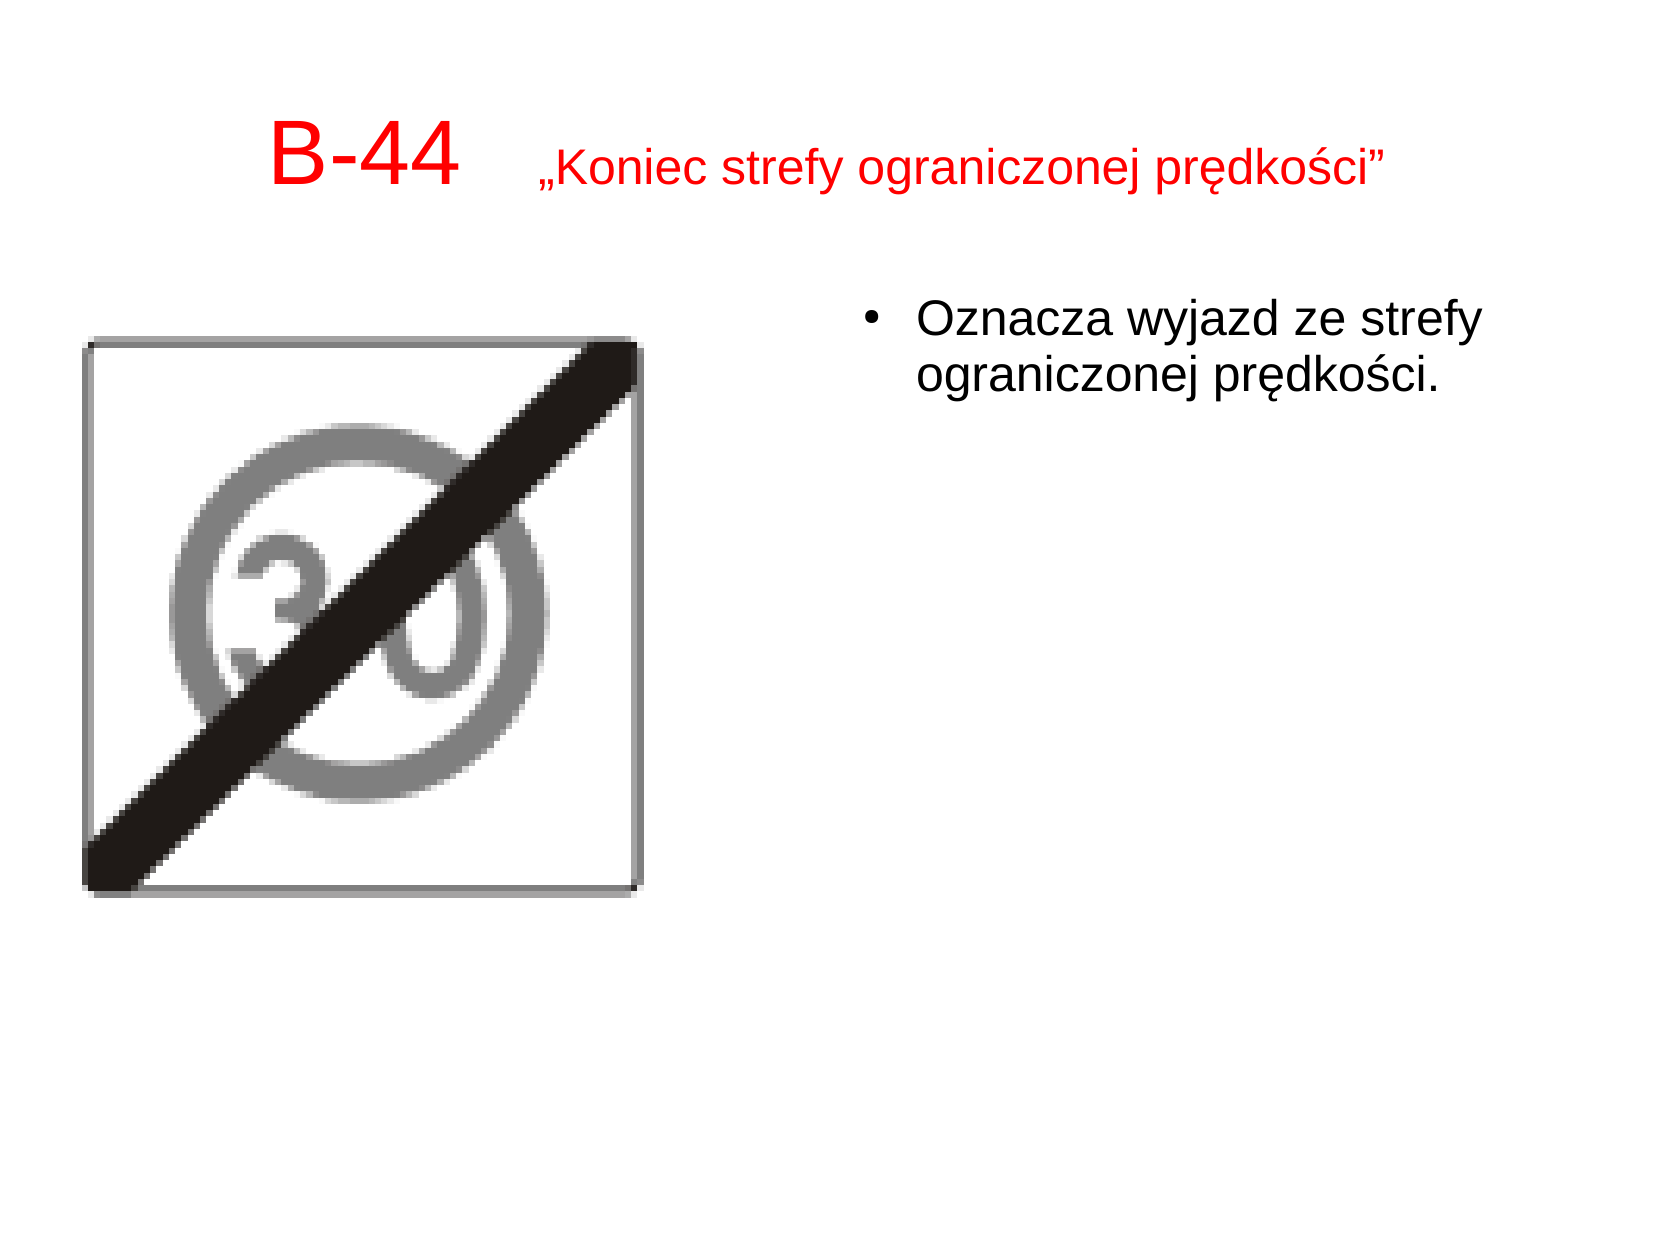

# B-44 „Koniec strefy ograniczonej prędkości”
Oznacza wyjazd ze strefy ograniczonej prędkości.